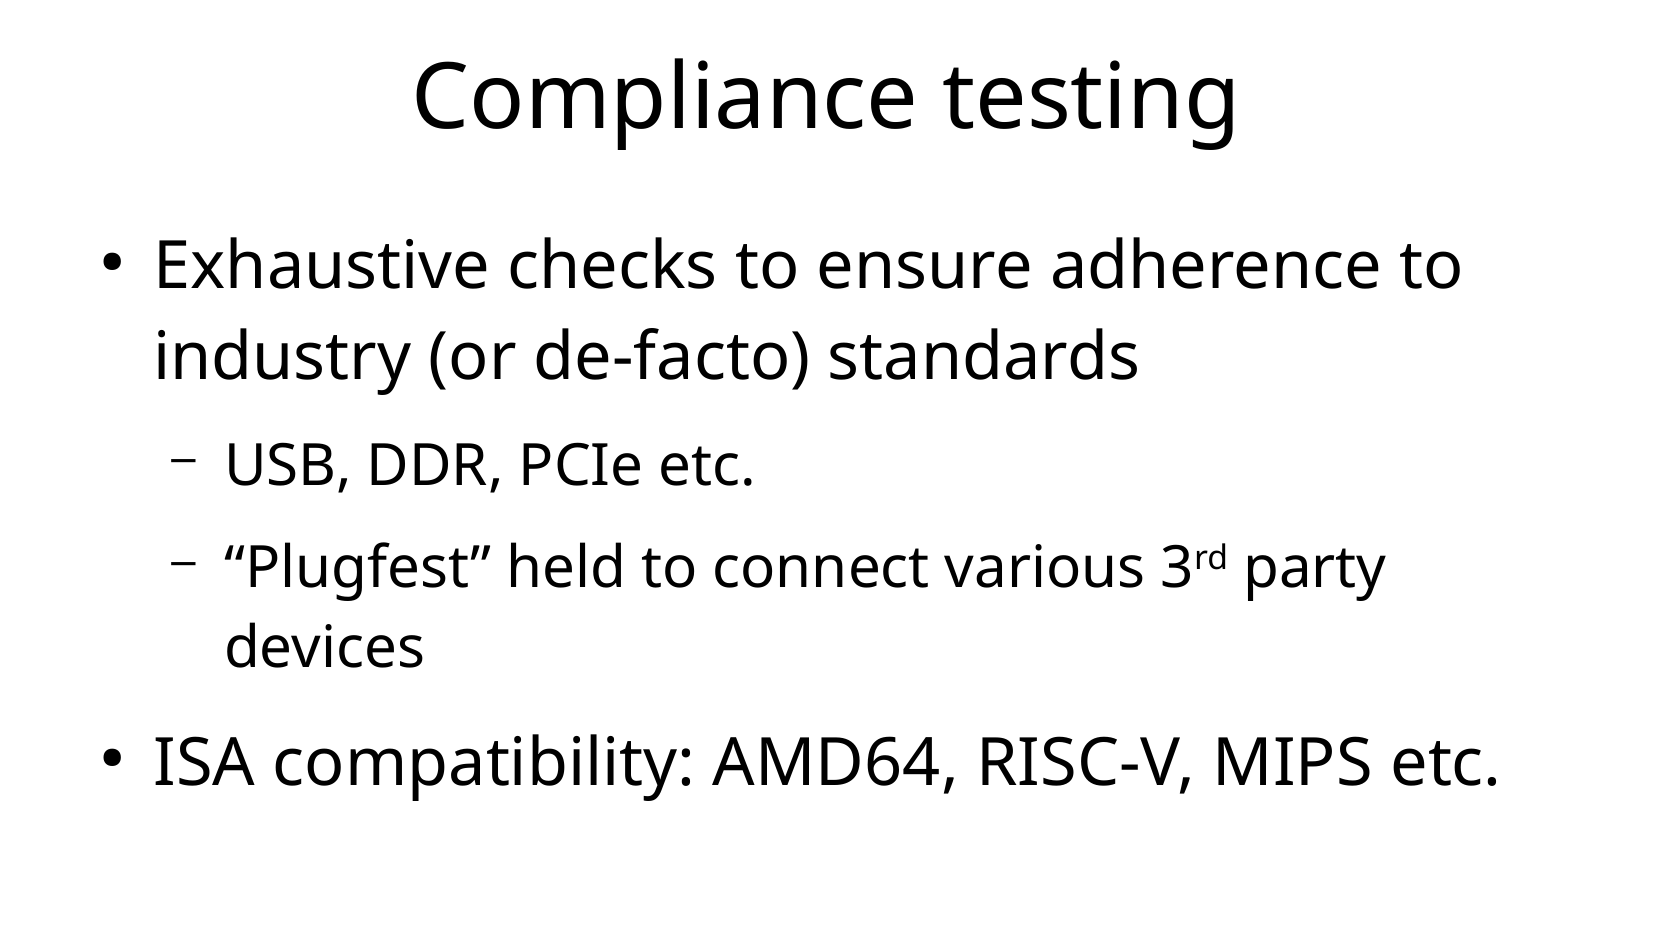

# Compliance testing
Exhaustive checks to ensure adherence to industry (or de-facto) standards
USB, DDR, PCIe etc.
“Plugfest” held to connect various 3rd party devices
ISA compatibility: AMD64, RISC-V, MIPS etc.